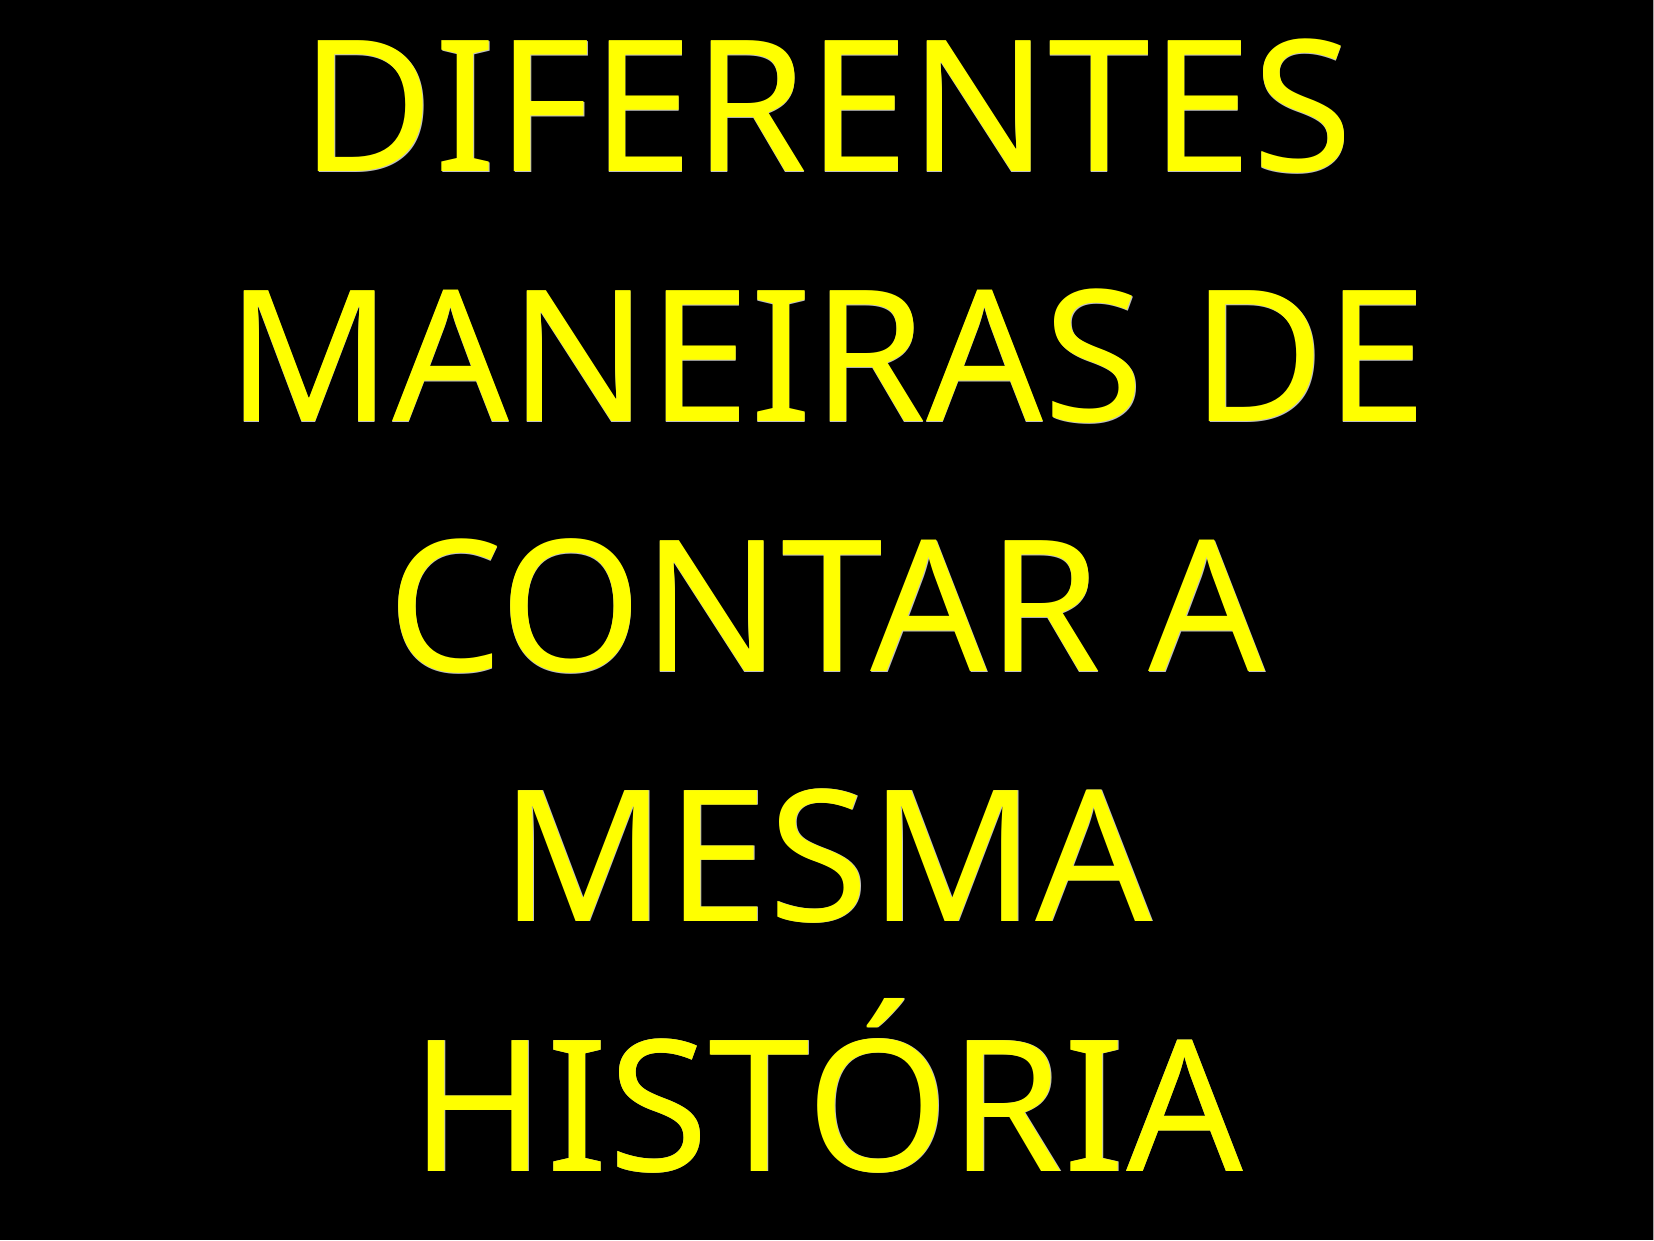

# DIFERENTES MANEIRAS DE CONTAR A MESMA HISTÓRIA